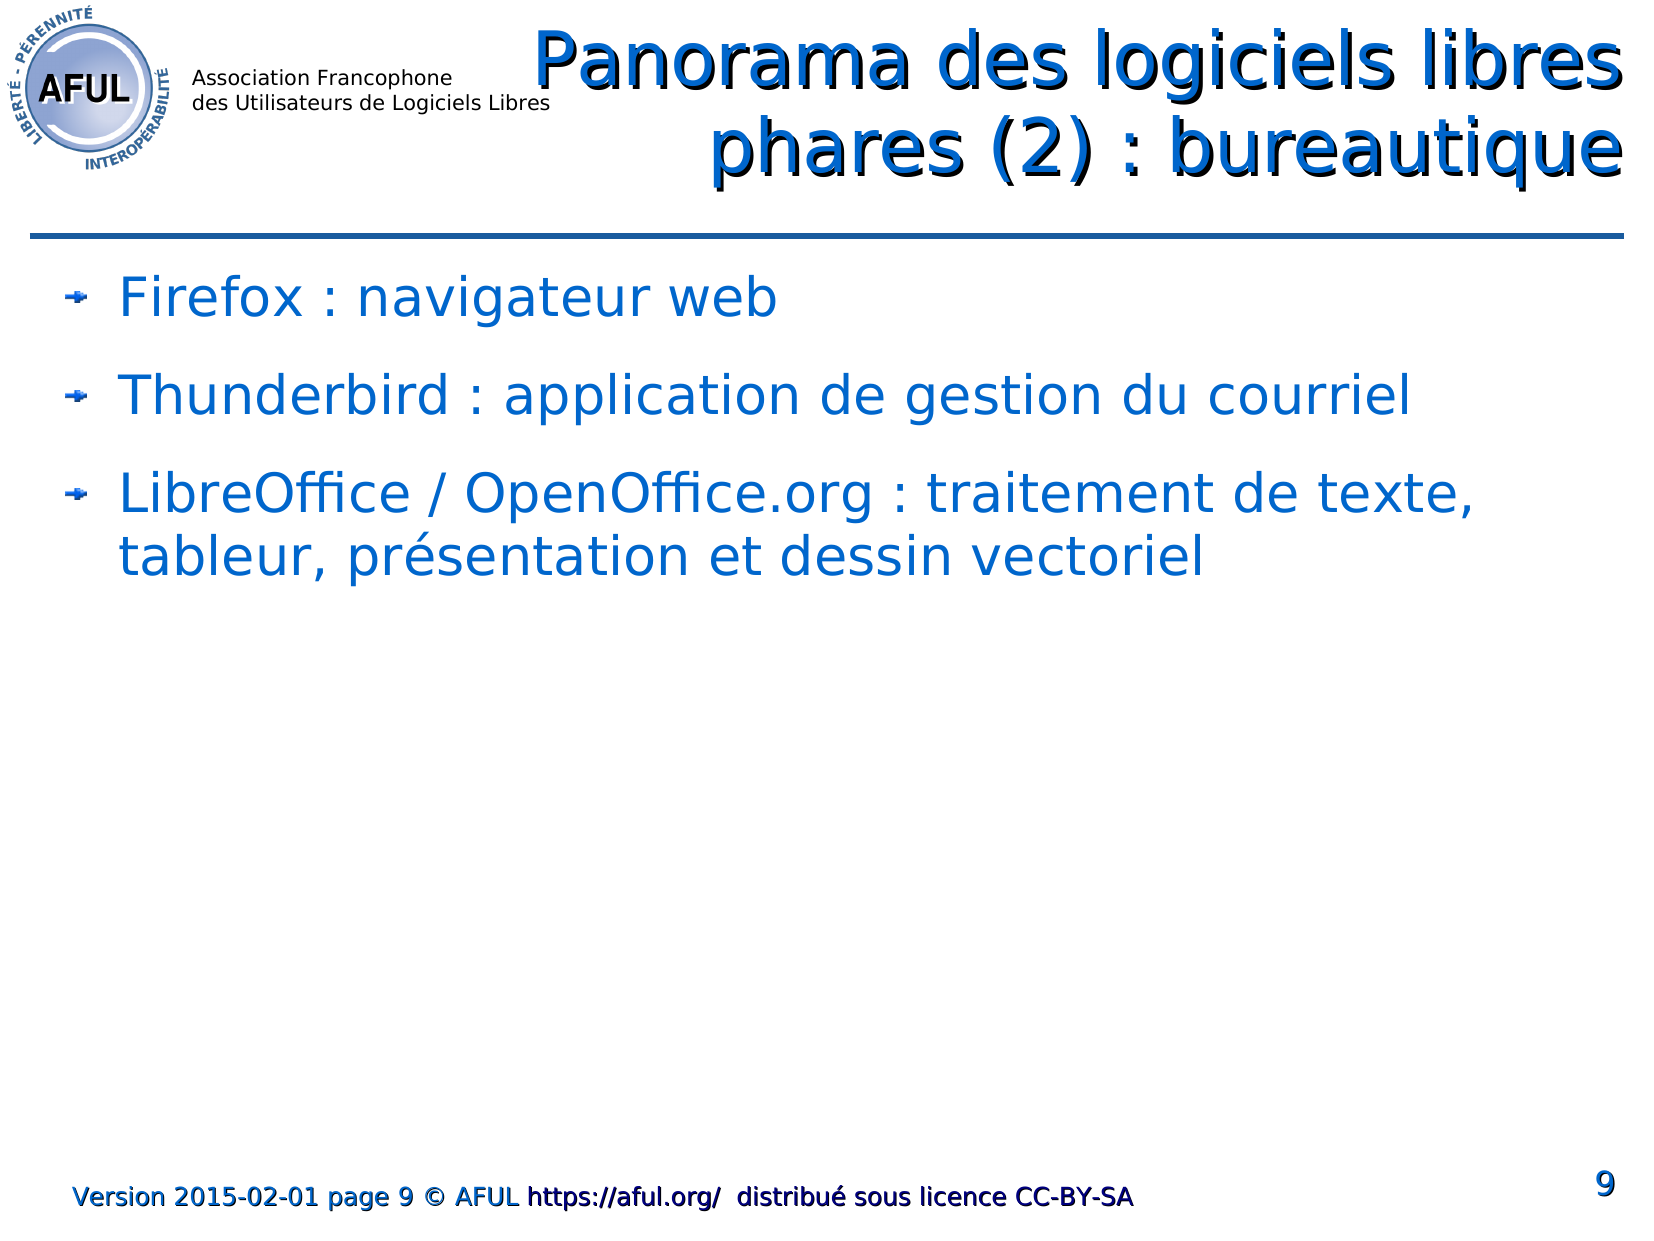

# Panorama des logiciels libres phares (2) : bureautique
Firefox : navigateur web
Thunderbird : application de gestion du courriel
LibreOffice / OpenOffice.org : traitement de texte, tableur, présentation et dessin vectoriel